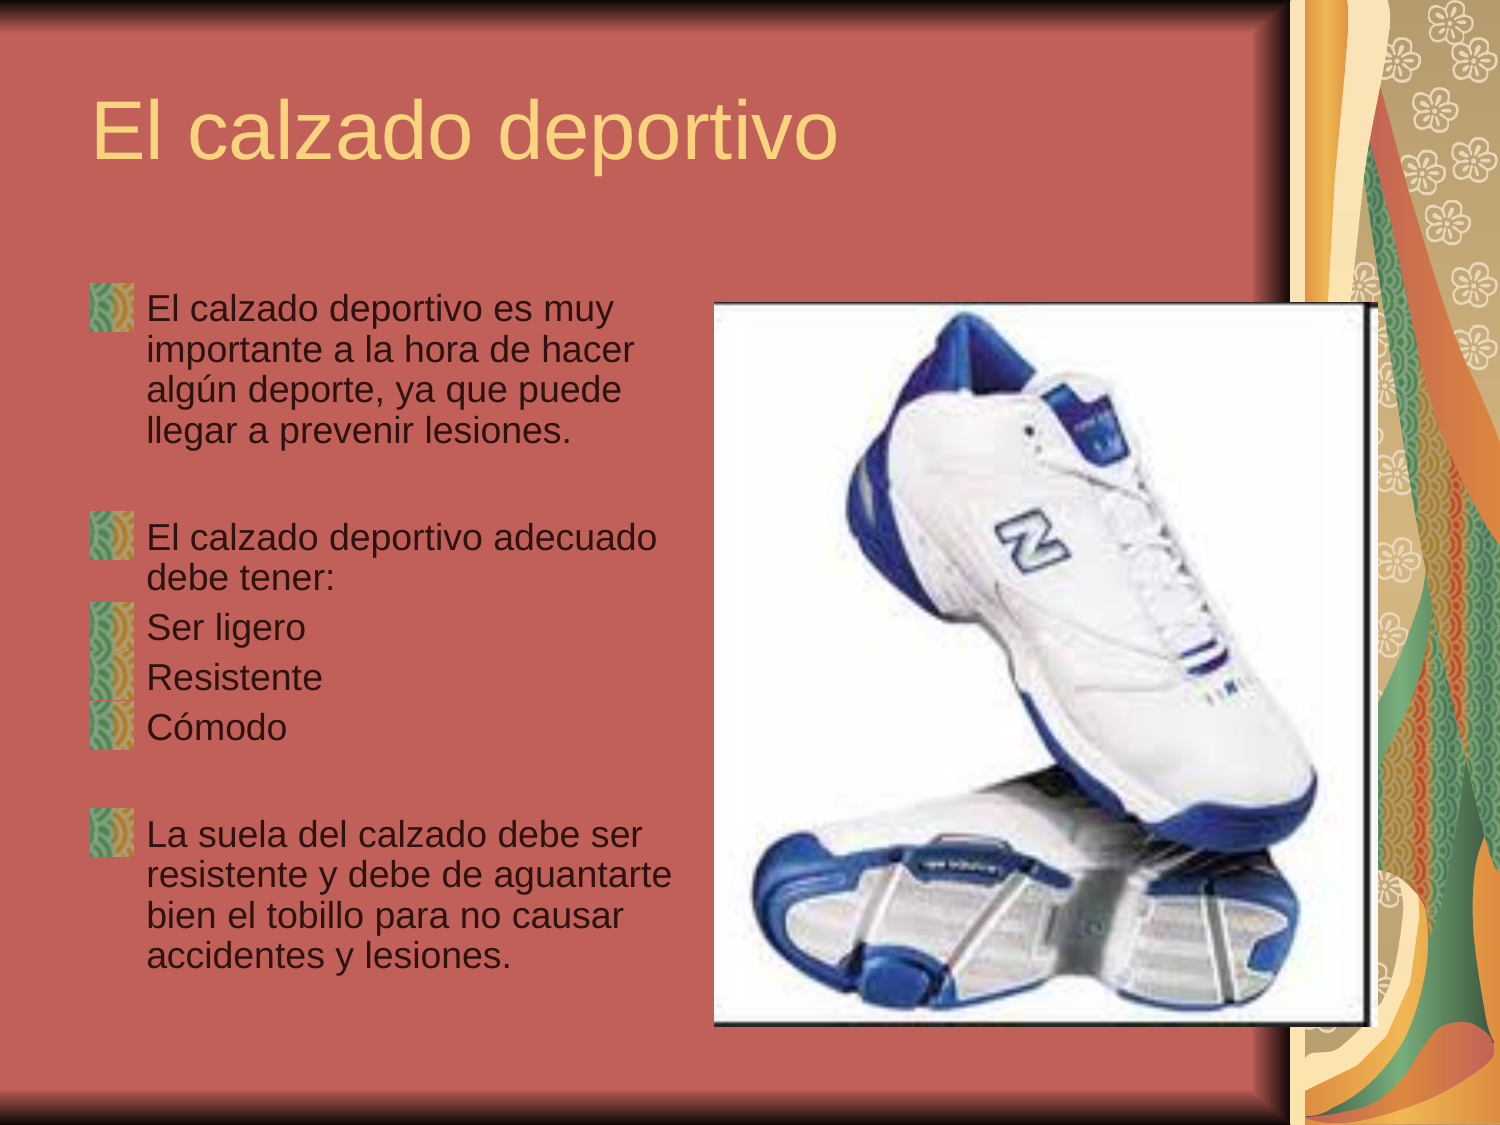

# El calzado deportivo
El calzado deportivo es muy importante a la hora de hacer algún deporte, ya que puede llegar a prevenir lesiones.
El calzado deportivo adecuado debe tener:
Ser ligero
Resistente
Cómodo
La suela del calzado debe ser resistente y debe de aguantarte bien el tobillo para no causar accidentes y lesiones.